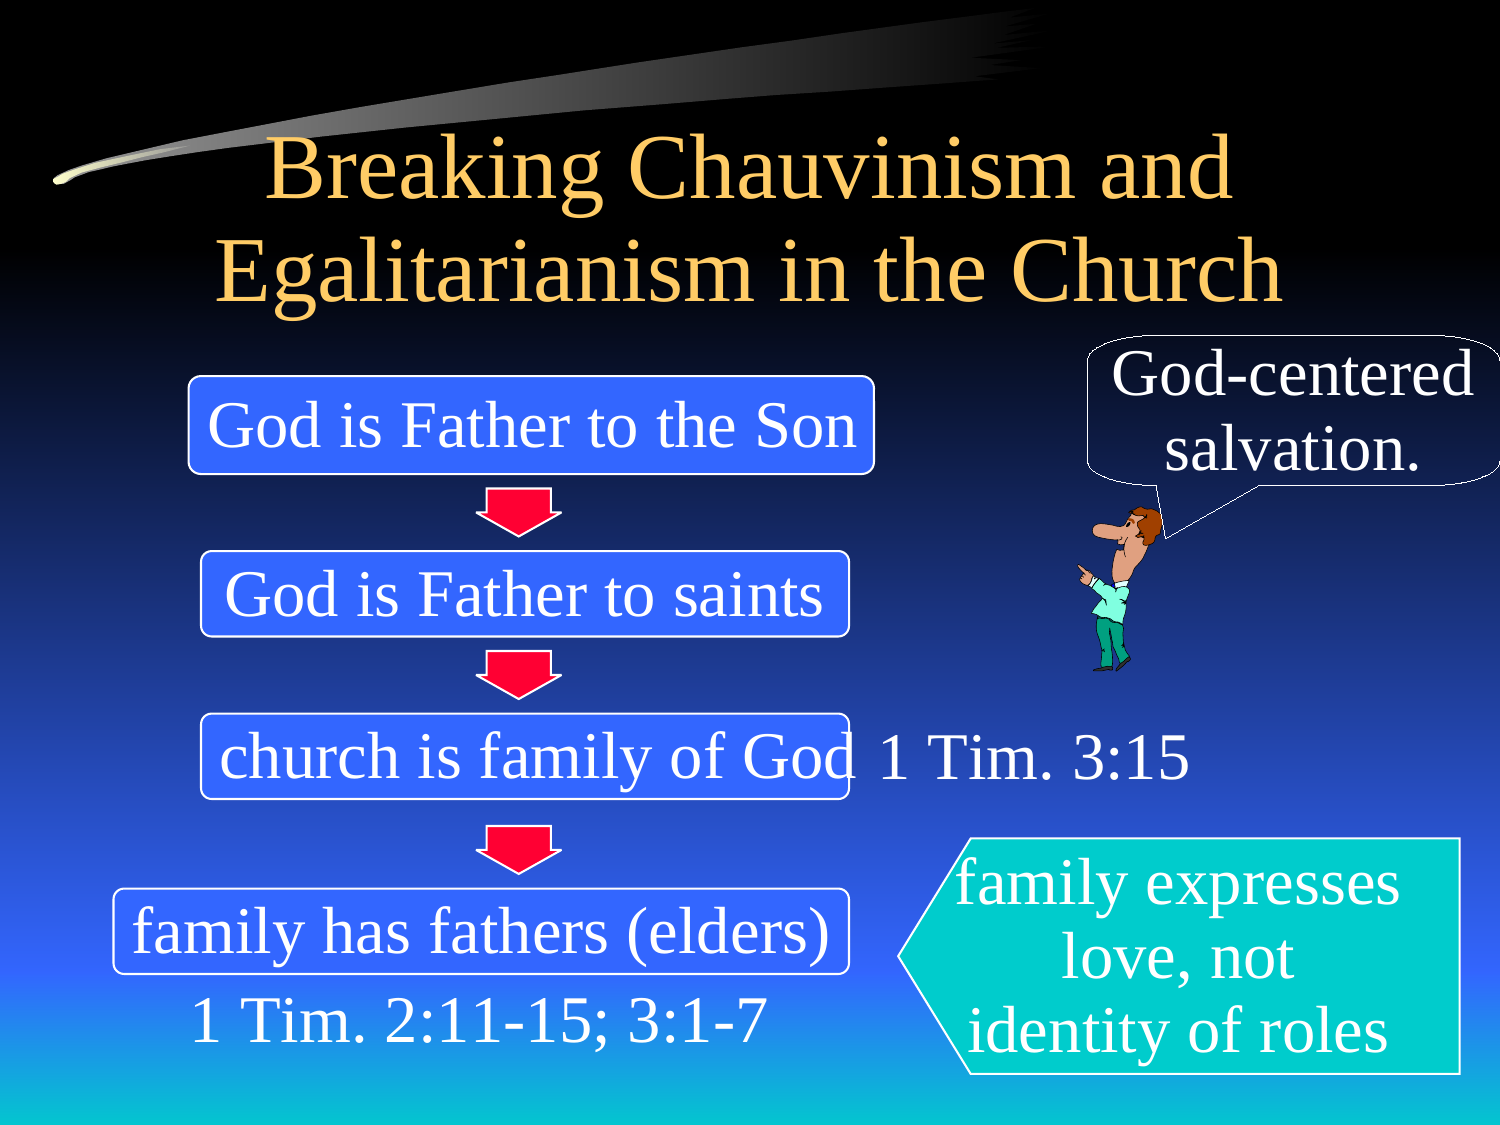

# Breaking Chauvinism and Egalitarianism in the Church
God-centered
salvation.
God is Father to the Son
God is Father to saints
1 Tim. 3:15
church is family of God
family has fathers (elders)
1 Tim. 2:11-15; 3:1-7
family expresses
love, not
identity of roles